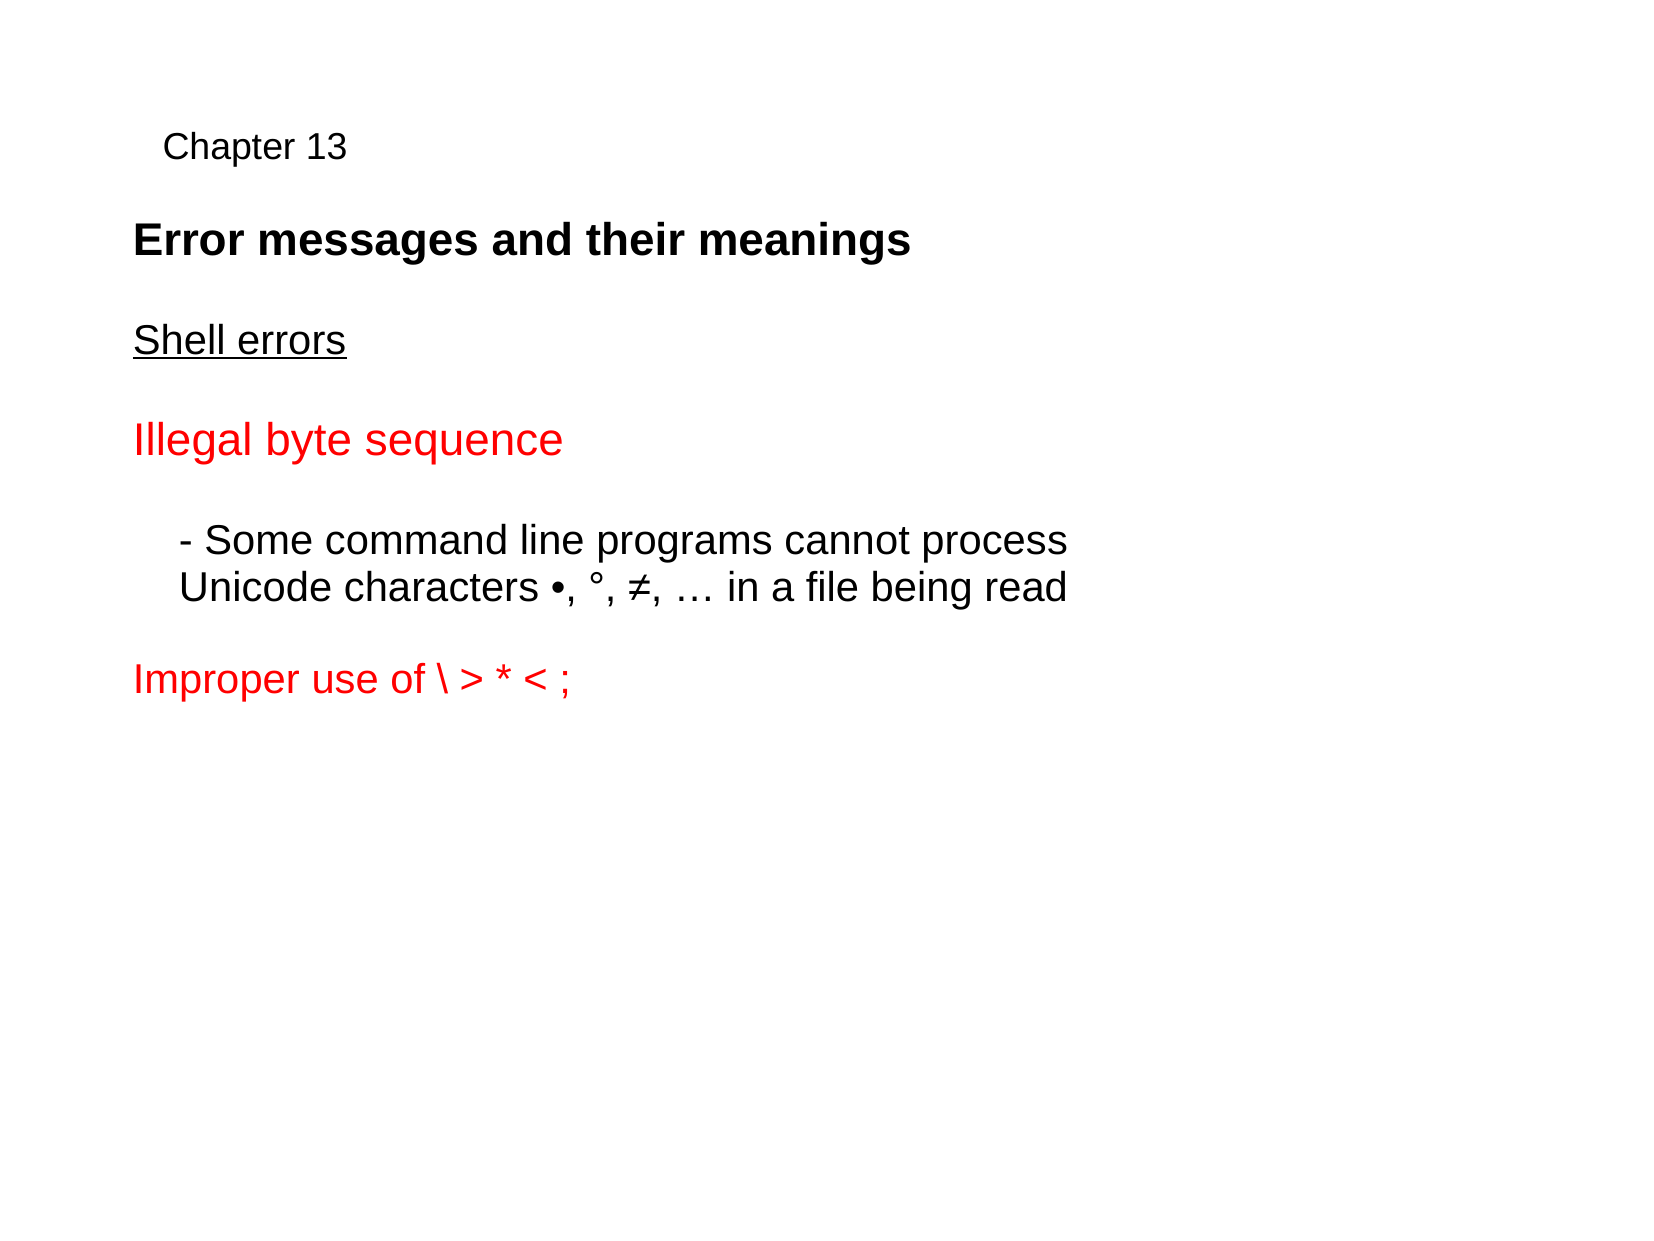

Chapter 13
Error messages and their meanings
Shell errors
Illegal byte sequence
 - Some command line programs cannot process
 Unicode characters •, °, ≠, … in a file being read
Improper use of \ > * < ;